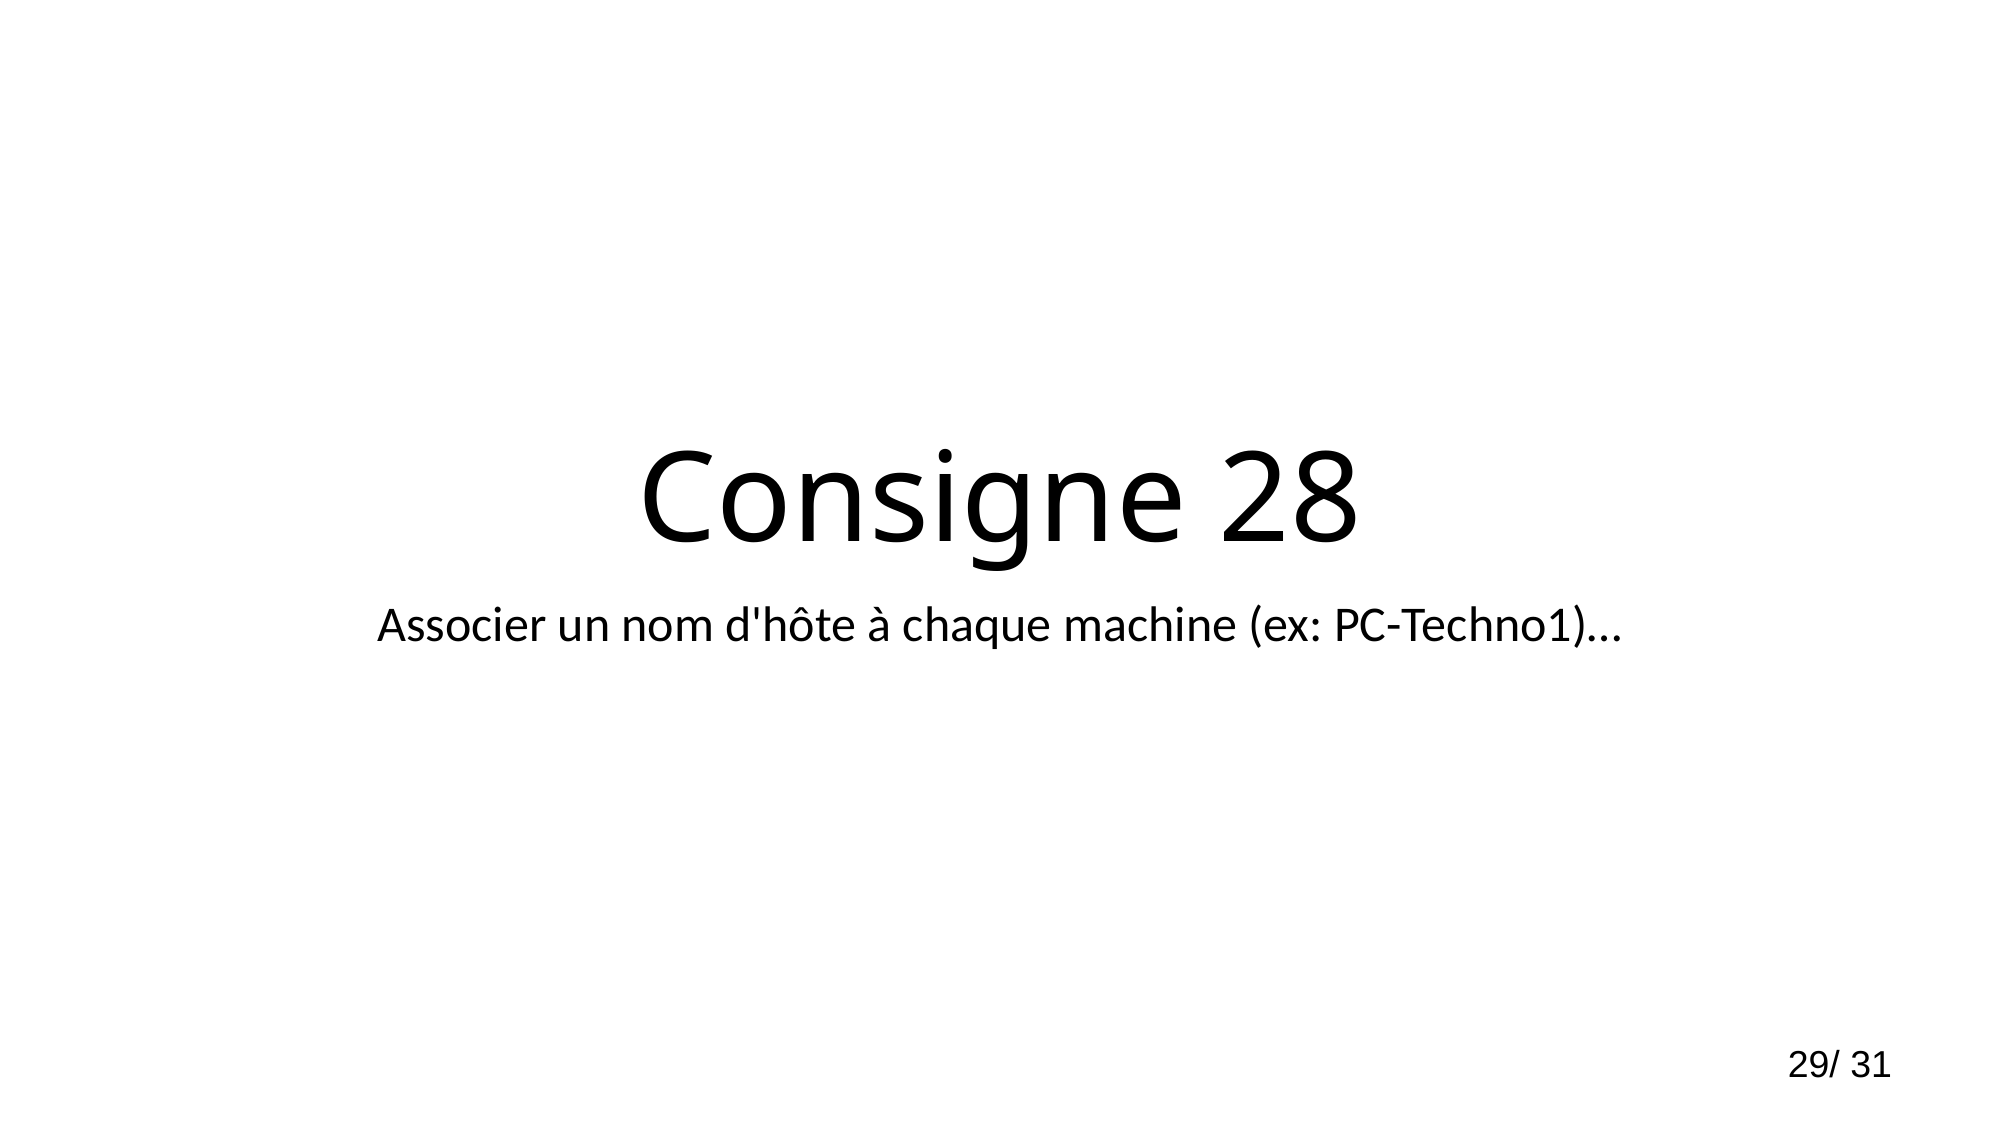

# Consigne 28
Associer un nom d'hôte à chaque machine (ex: PC-Techno1)…